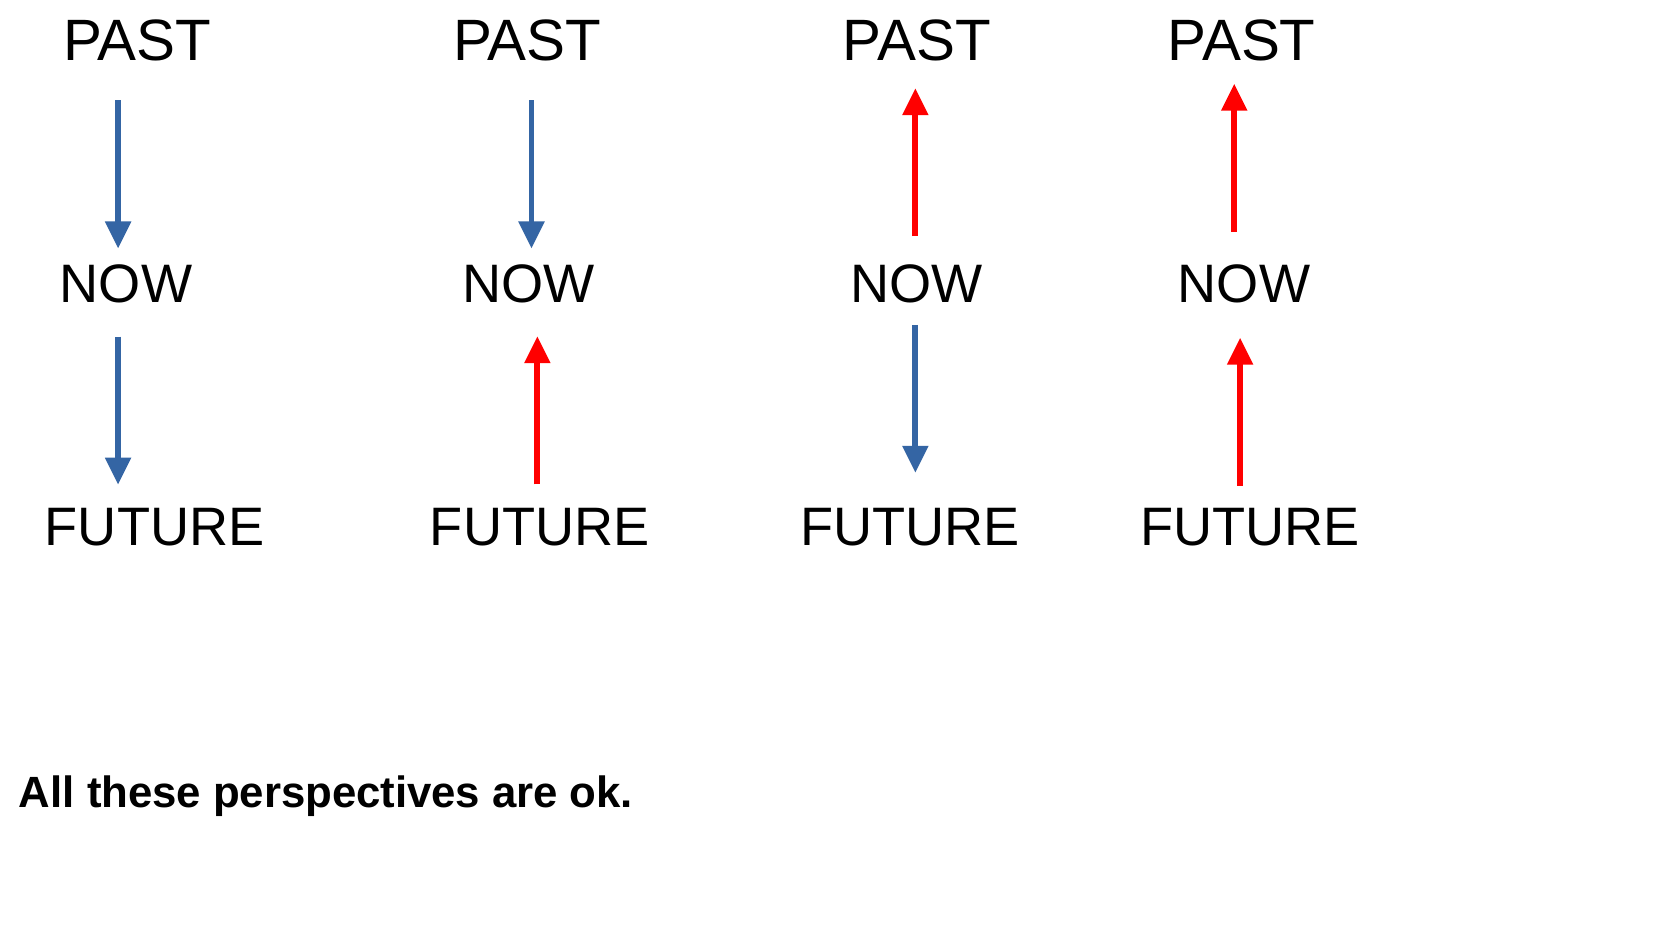

PAST PAST PAST PAST
 NOW NOW NOW NOW
 FUTURE FUTURE FUTURE FUTURE
All these perspectives are ok.